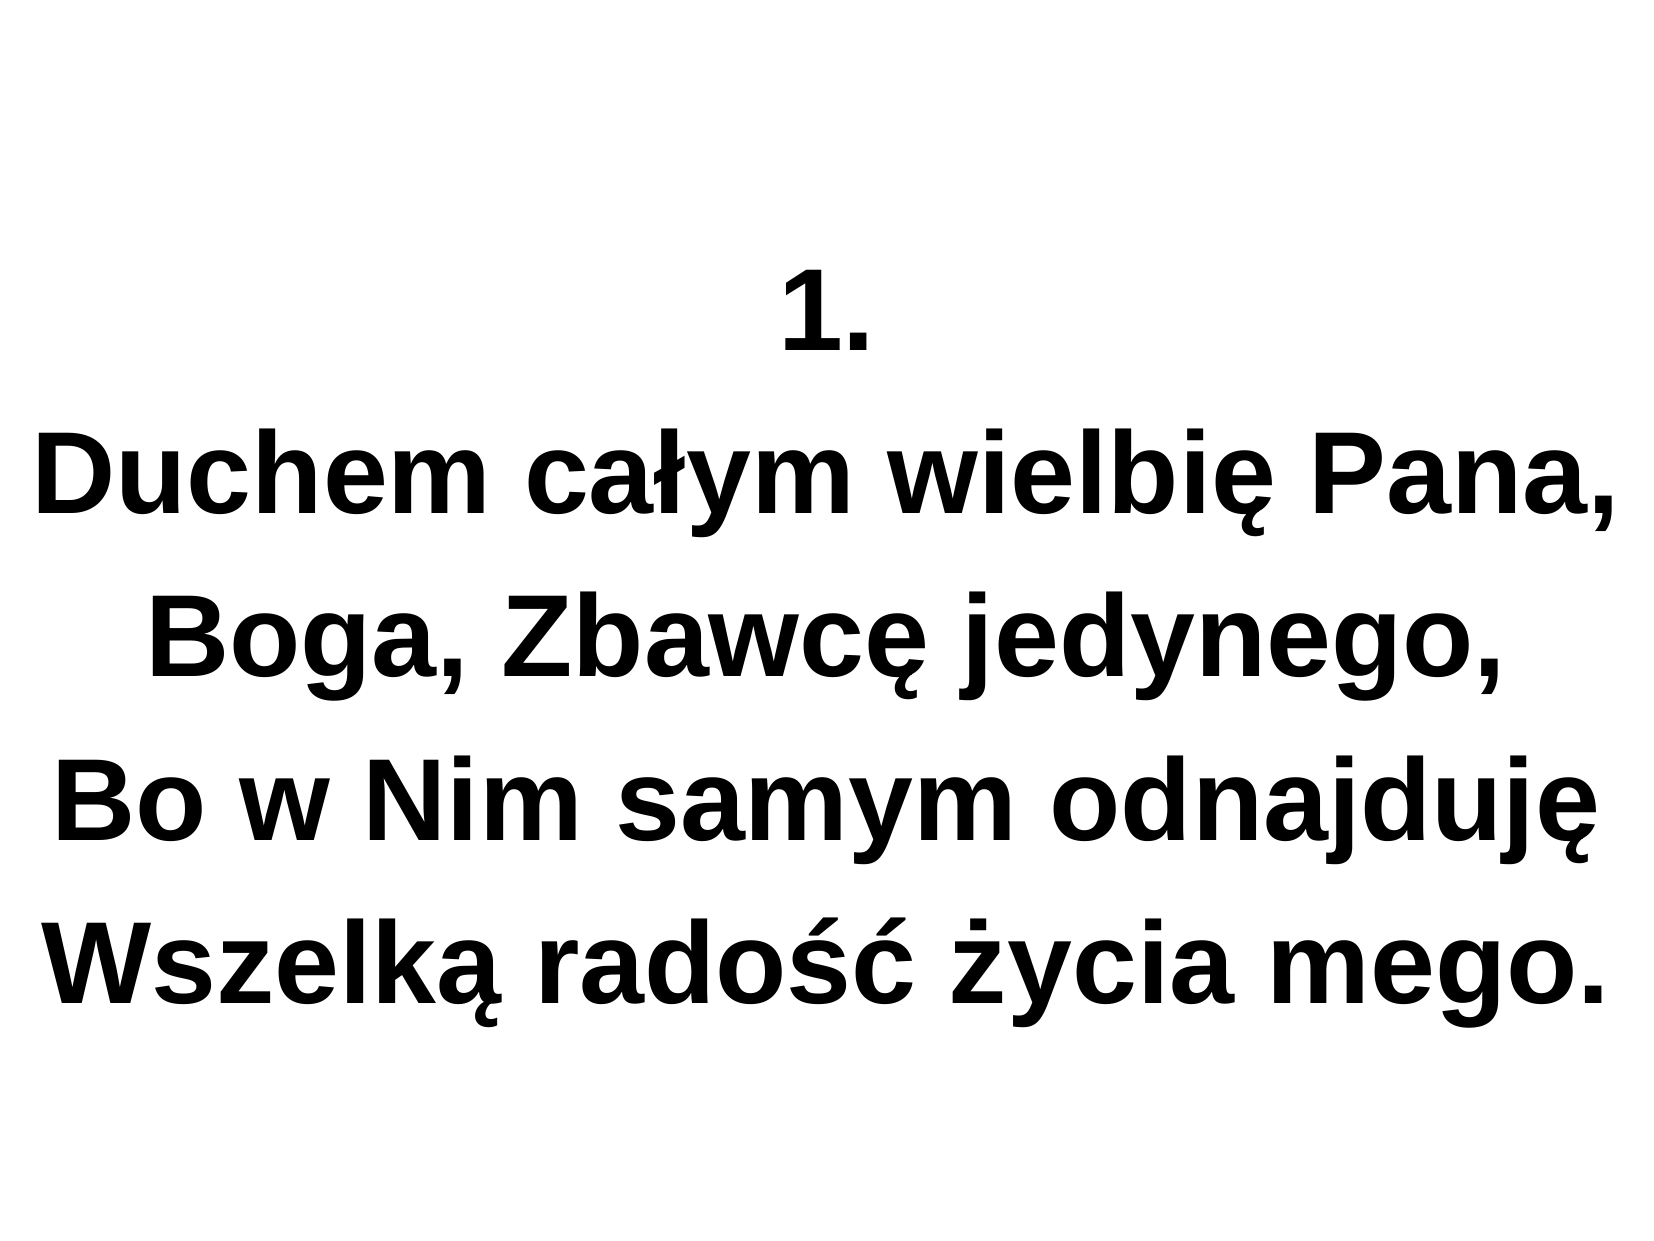

# 1.
Duchem całym wielbię Pana,
Boga, Zbawcę jedynego,
Bo w Nim samym odnajduję
Wszelką radość życia mego.